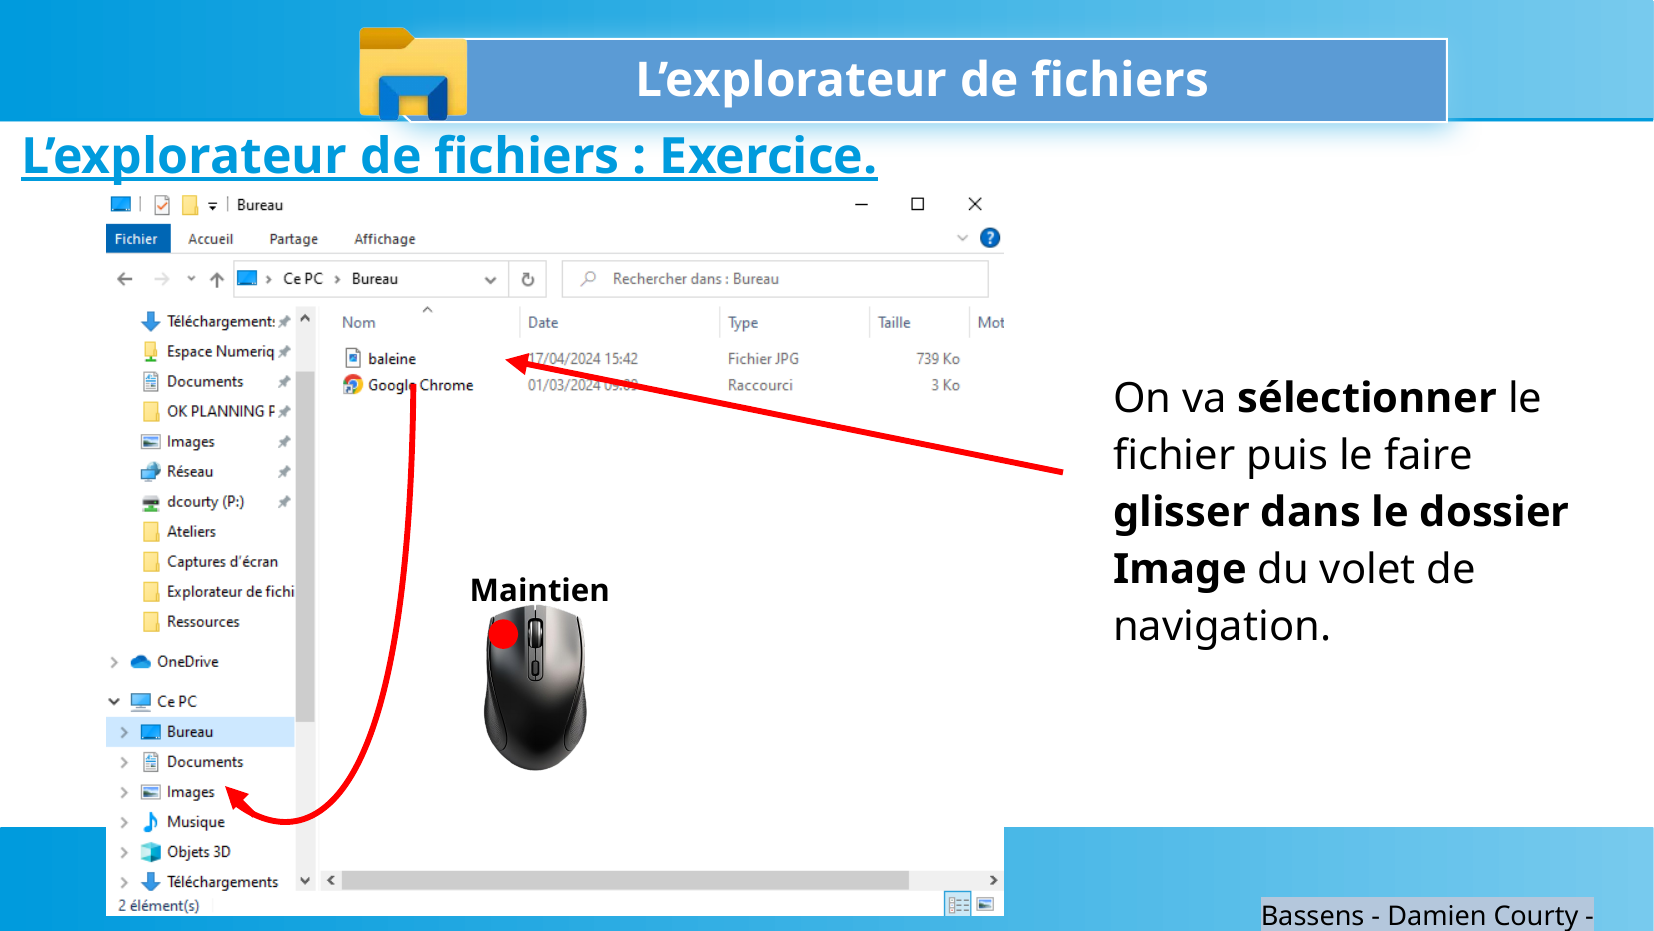

L’explorateur de fichiers
L’explorateur de fichiers : Exercice.
On va sélectionner le fichier puis le faire glisser dans le dossier Image du volet de navigation.
Maintien
Bassens - Damien Courty - 2024